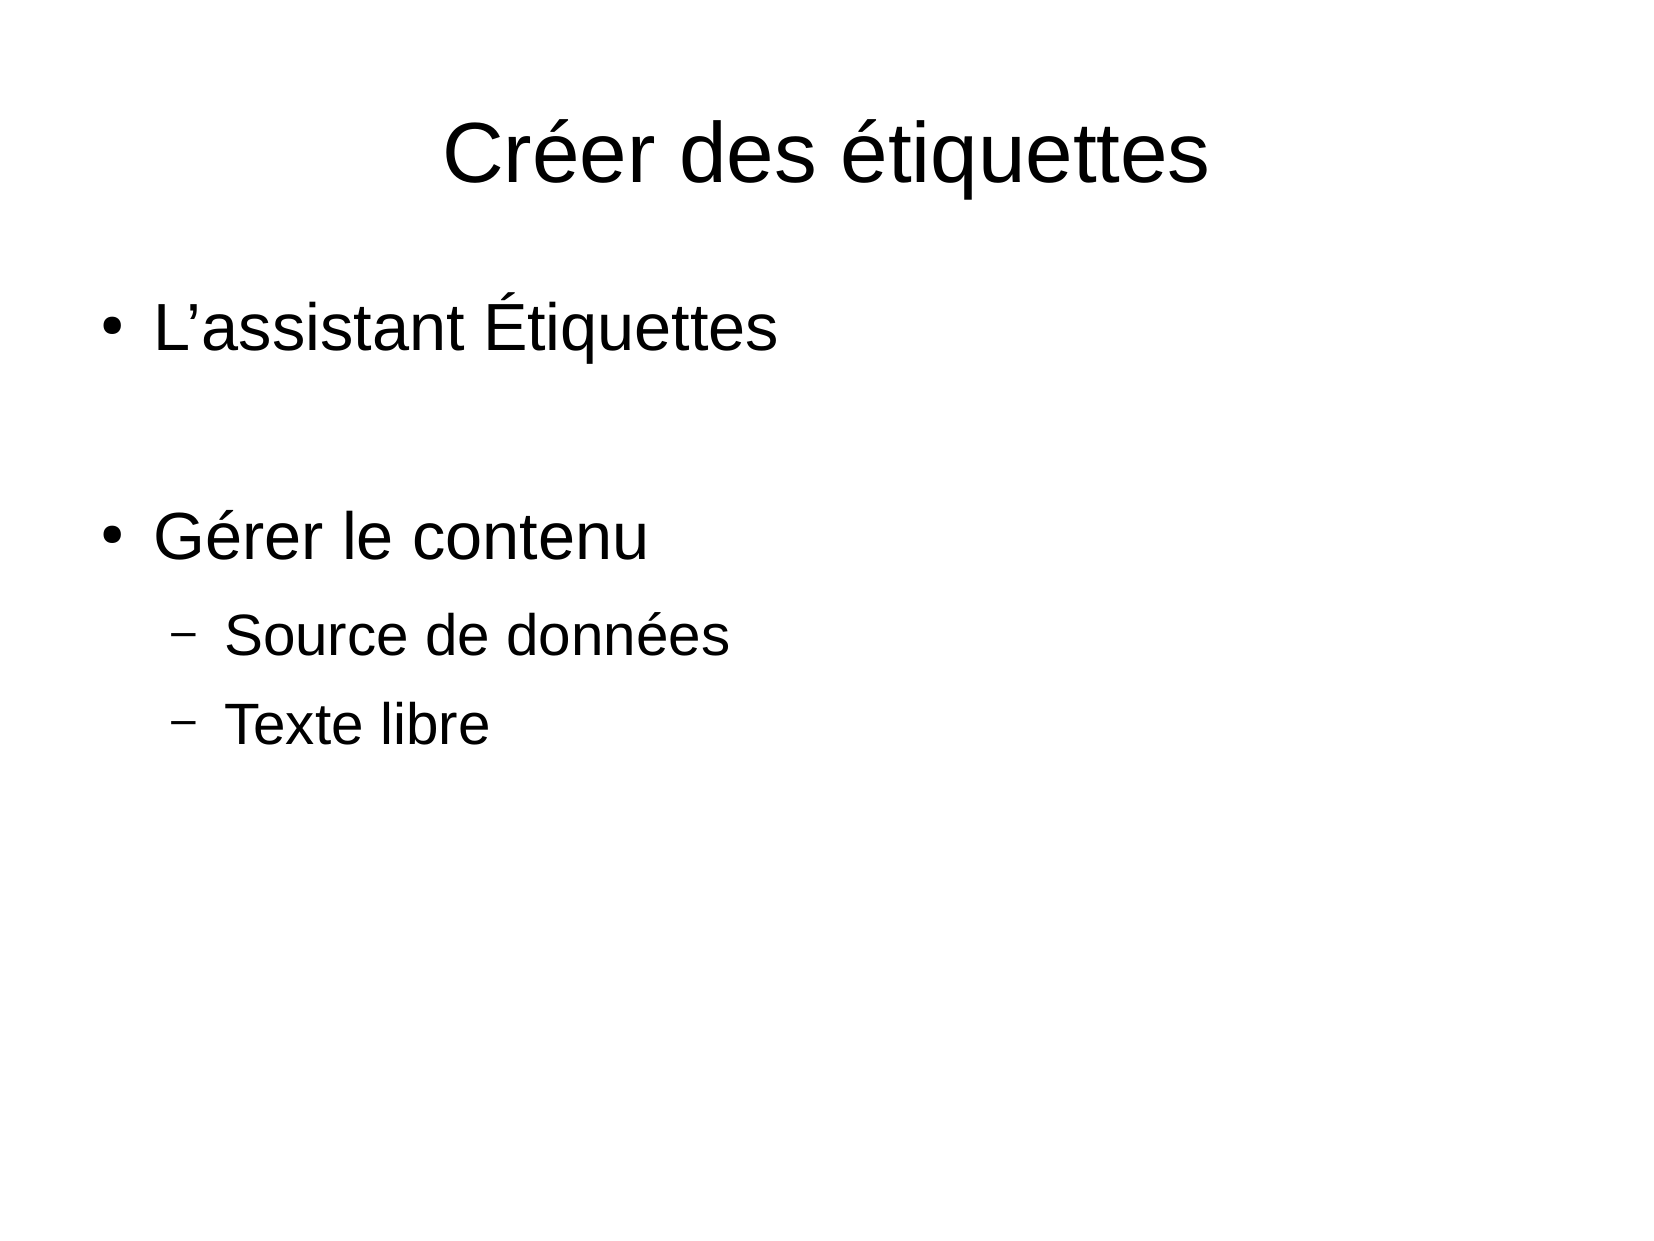

# Créer des étiquettes
L’assistant Étiquettes
Gérer le contenu
Source de données
Texte libre